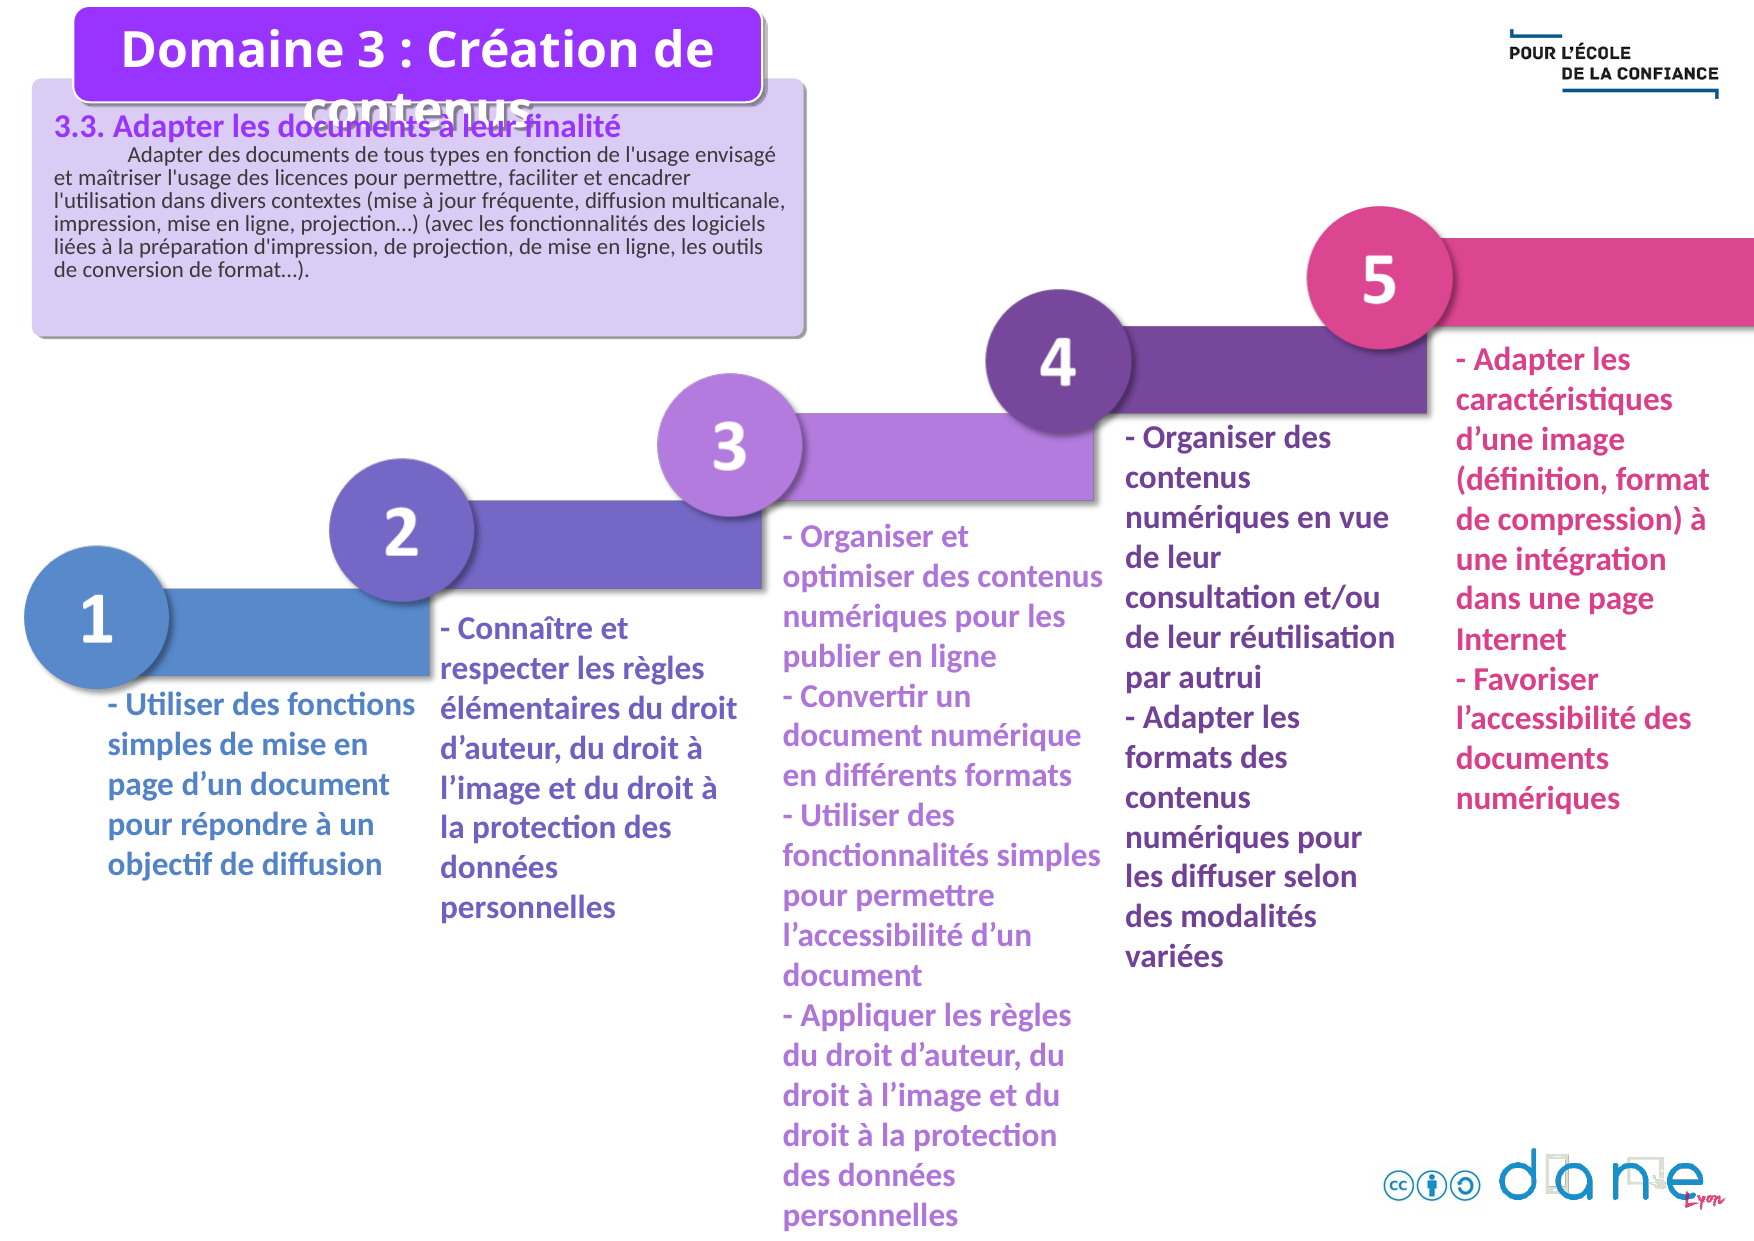

Domaine 3 : Création de contenus
3.3. Adapter les documents à leur finalité
	Adapter des documents de tous types en fonction de l'usage envisagé et maîtriser l'usage des licences pour permettre, faciliter et encadrer l'utilisation dans divers contextes (mise à jour fréquente, diffusion multicanale, impression, mise en ligne, projection…) (avec les fonctionnalités des logiciels liées à la préparation d'impression, de projection, de mise en ligne, les outils de conversion de format…).
- Adapter les caractéristiques d’une image (définition, format de compression) à une intégration dans une page Internet
- Favoriser l’accessibilité des documents numériques
- Organiser des contenus numériques en vue de leur consultation et/ou de leur réutilisation par autrui
- Adapter les formats des contenus numériques pour les diffuser selon des modalités variées
- Organiser et optimiser des contenus numériques pour les publier en ligne
- Convertir un document numérique en différents formats
- Utiliser des fonctionnalités simples pour permettre l’accessibilité d’un document
- Appliquer les règles du droit d’auteur, du droit à l’image et du droit à la protection des données personnelles
- Connaître et respecter les règles élémentaires du droit d’auteur, du droit à l’image et du droit à la protection des données personnelles
- Utiliser des fonctions simples de mise en page d’un document pour répondre à un objectif de diffusion